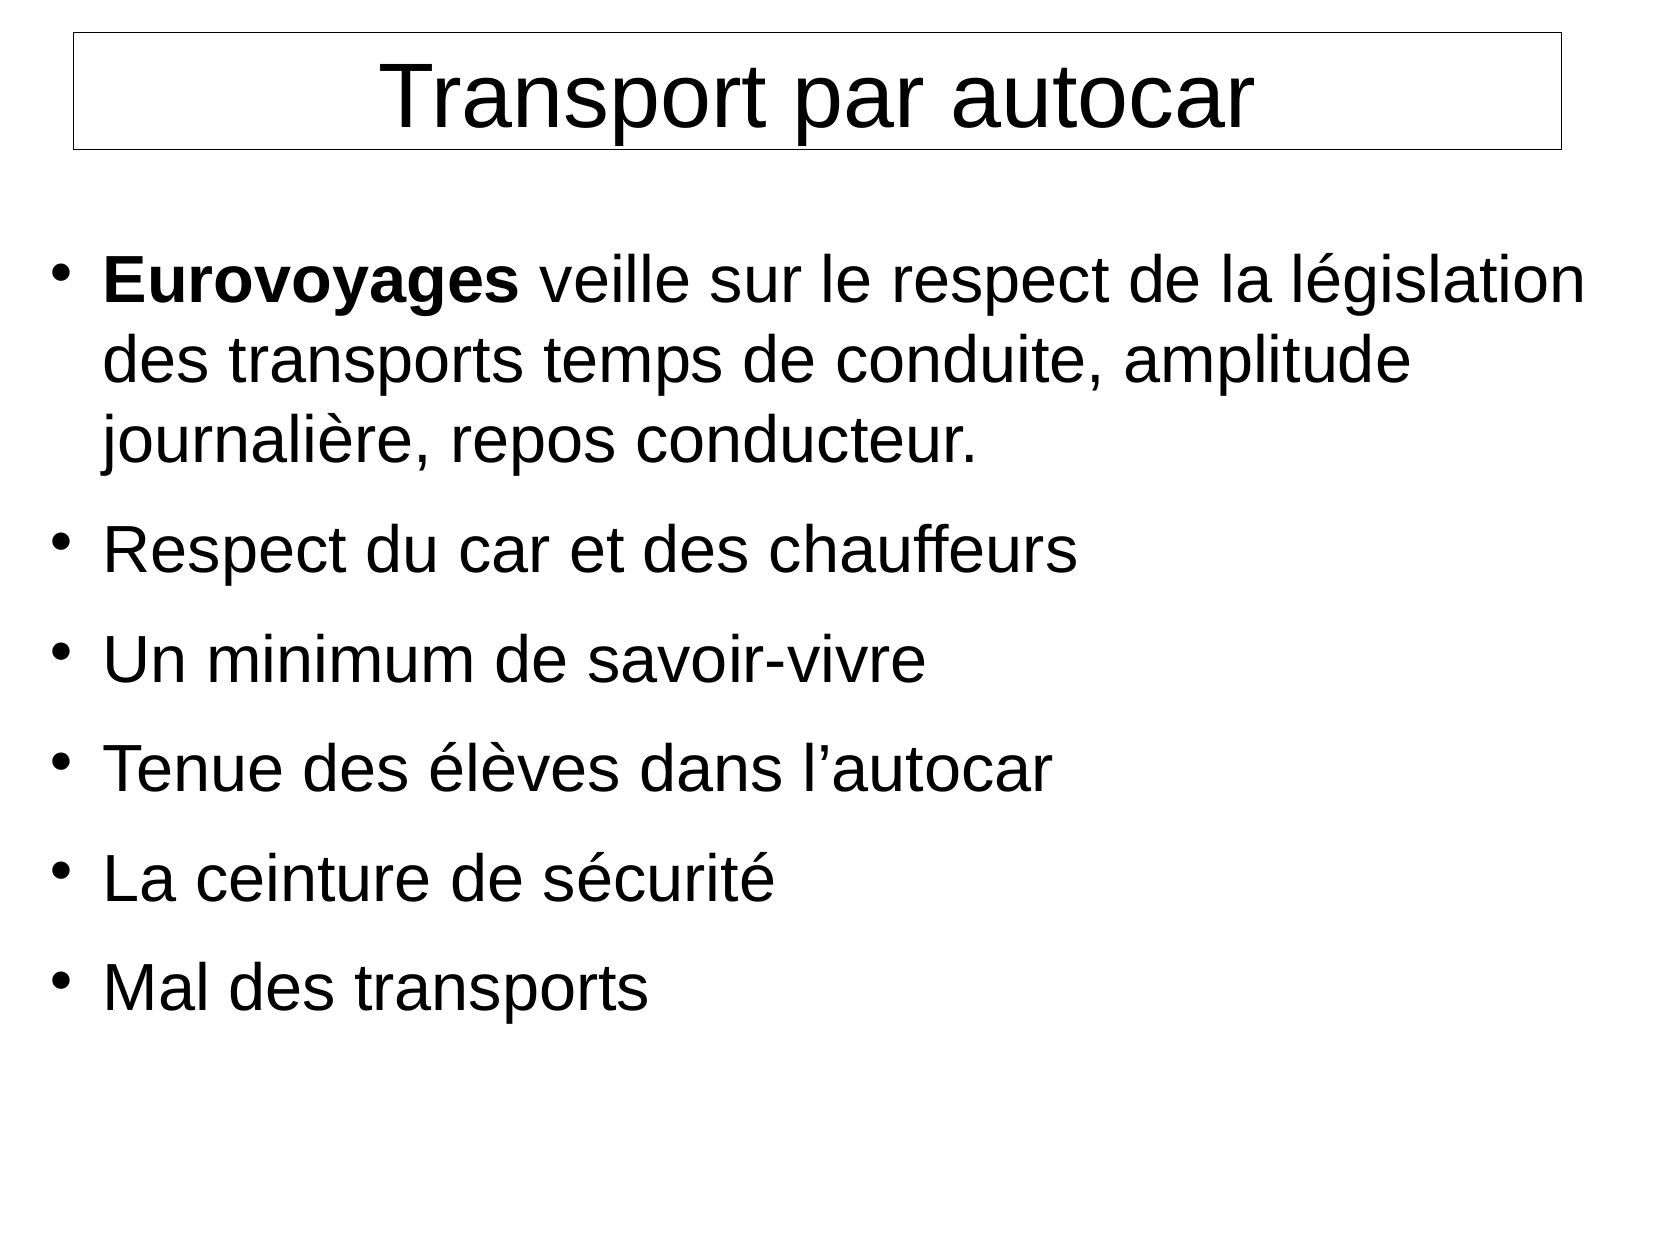

Transport par autocar
Eurovoyages veille sur le respect de la législation des transports temps de conduite, amplitude journalière, repos conducteur.
Respect du car et des chauffeurs
Un minimum de savoir-vivre
Tenue des élèves dans l’autocar
La ceinture de sécurité
Mal des transports